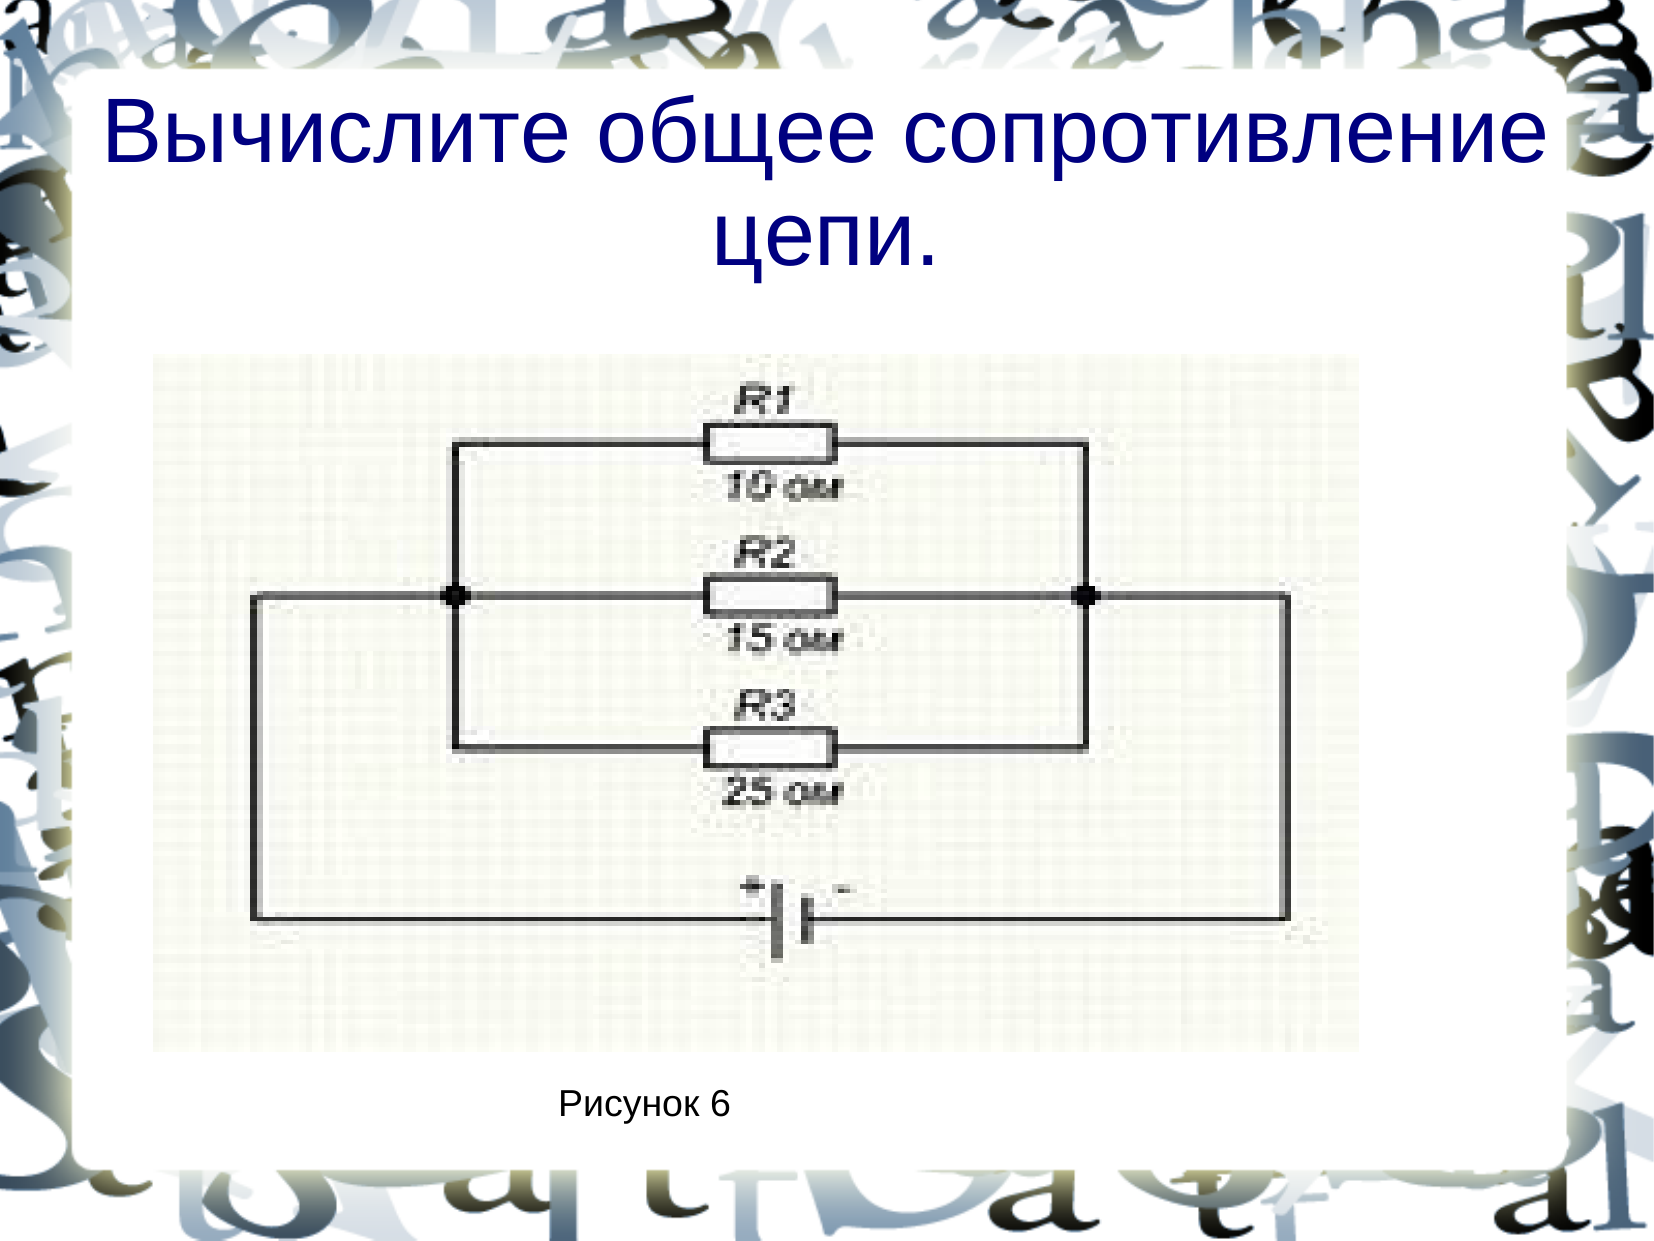

# Вычислите общее сопротивление цепи.
Рисунок 6